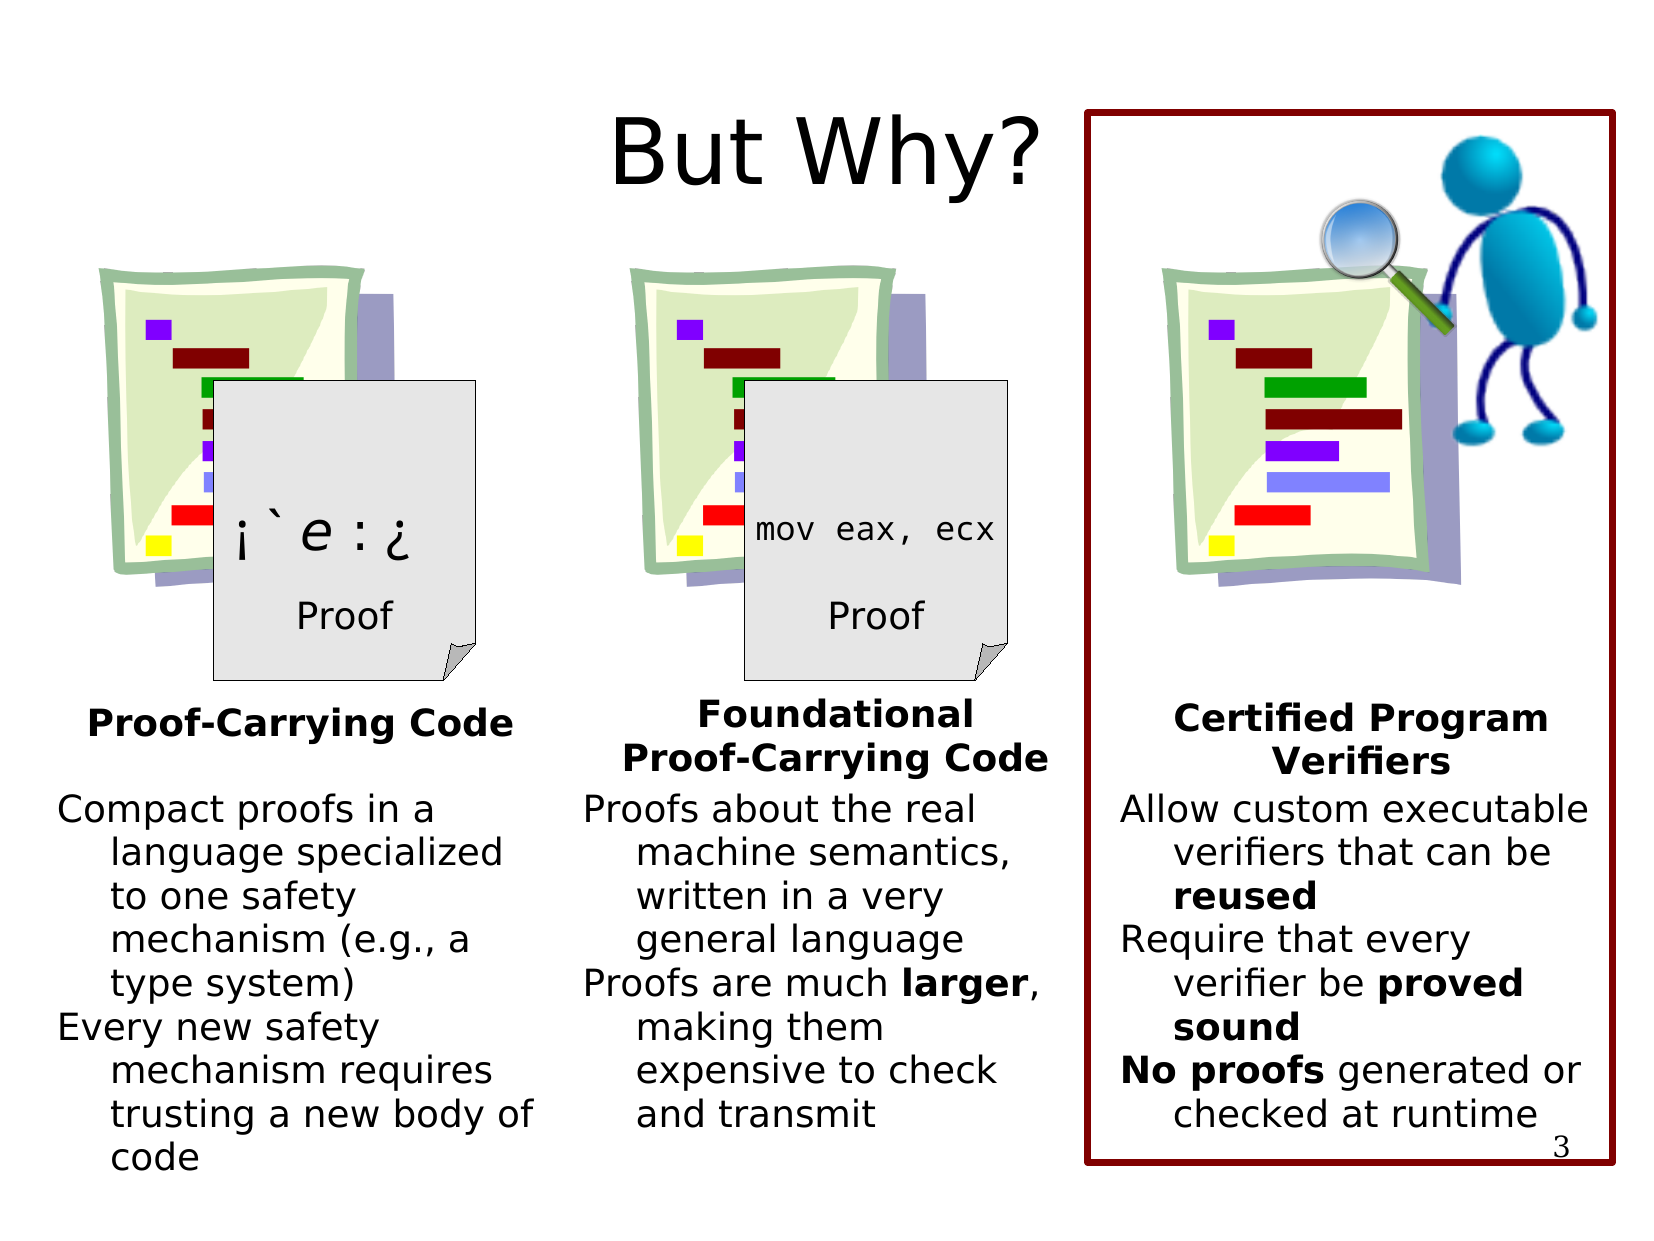

# But Why?
Certified Program Verifiers
Allow custom executable verifiers that can be reused
Require that every verifier be proved sound
No proofs generated or checked at runtime
Proof
¡ ` e : ¿
Proof-Carrying Code
Compact proofs in a language specialized to one safety mechanism (e.g., a type system)
Every new safety mechanism requires trusting a new body of code
Proof
mov eax, ecx
Foundational
Proof-Carrying Code
Proofs about the real machine semantics, written in a very general language
Proofs are much larger, making them expensive to check and transmit
3